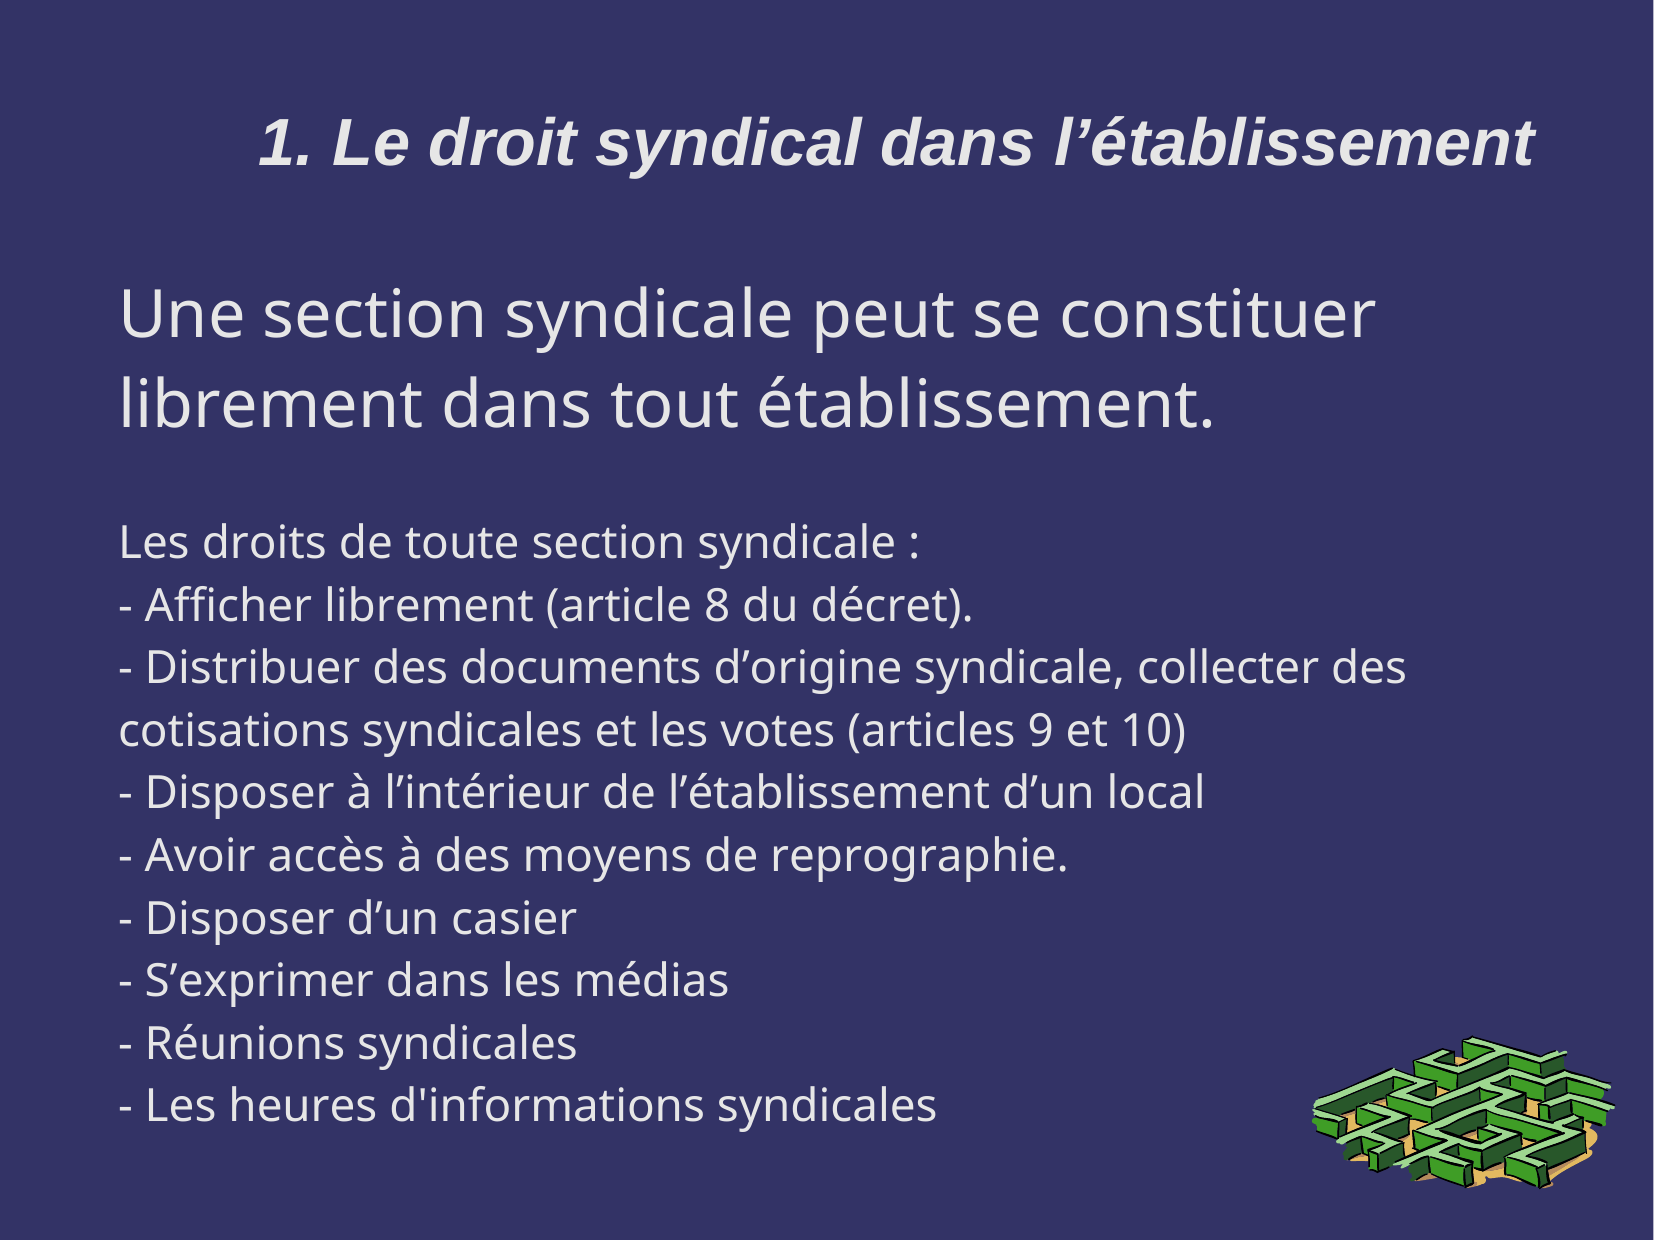

# 1. Le droit syndical dans l’établissement
Une section syndicale peut se constituer librement dans tout établissement.
Les droits de toute section syndicale :
- Afficher librement (article 8 du décret).
- Distribuer des documents d’origine syndicale, collecter des cotisations syndicales et les votes (articles 9 et 10)
- Disposer à l’intérieur de l’établissement d’un local
- Avoir accès à des moyens de reprographie.
- Disposer d’un casier
- S’exprimer dans les médias
- Réunions syndicales
- Les heures d'informations syndicales